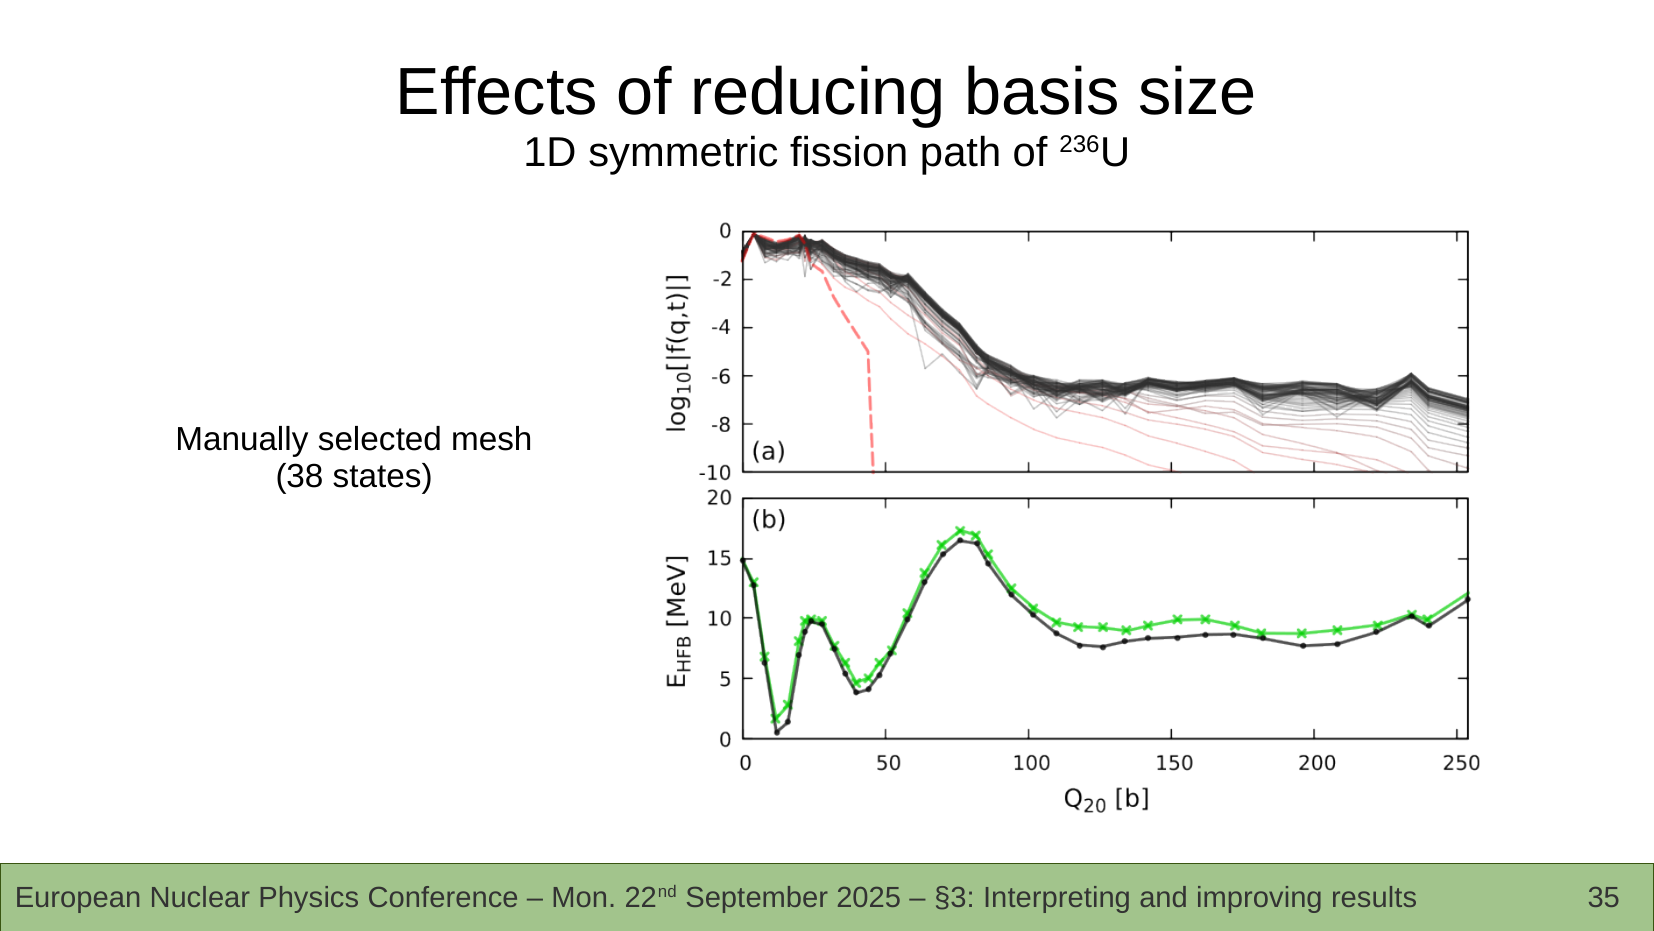

# Effects of reducing basis size 1D symmetric fission path of 236U
Manually selected mesh
(38 states)
European Nuclear Physics Conference – Mon. 22nd September 2025 – §3: Interpreting and improving results